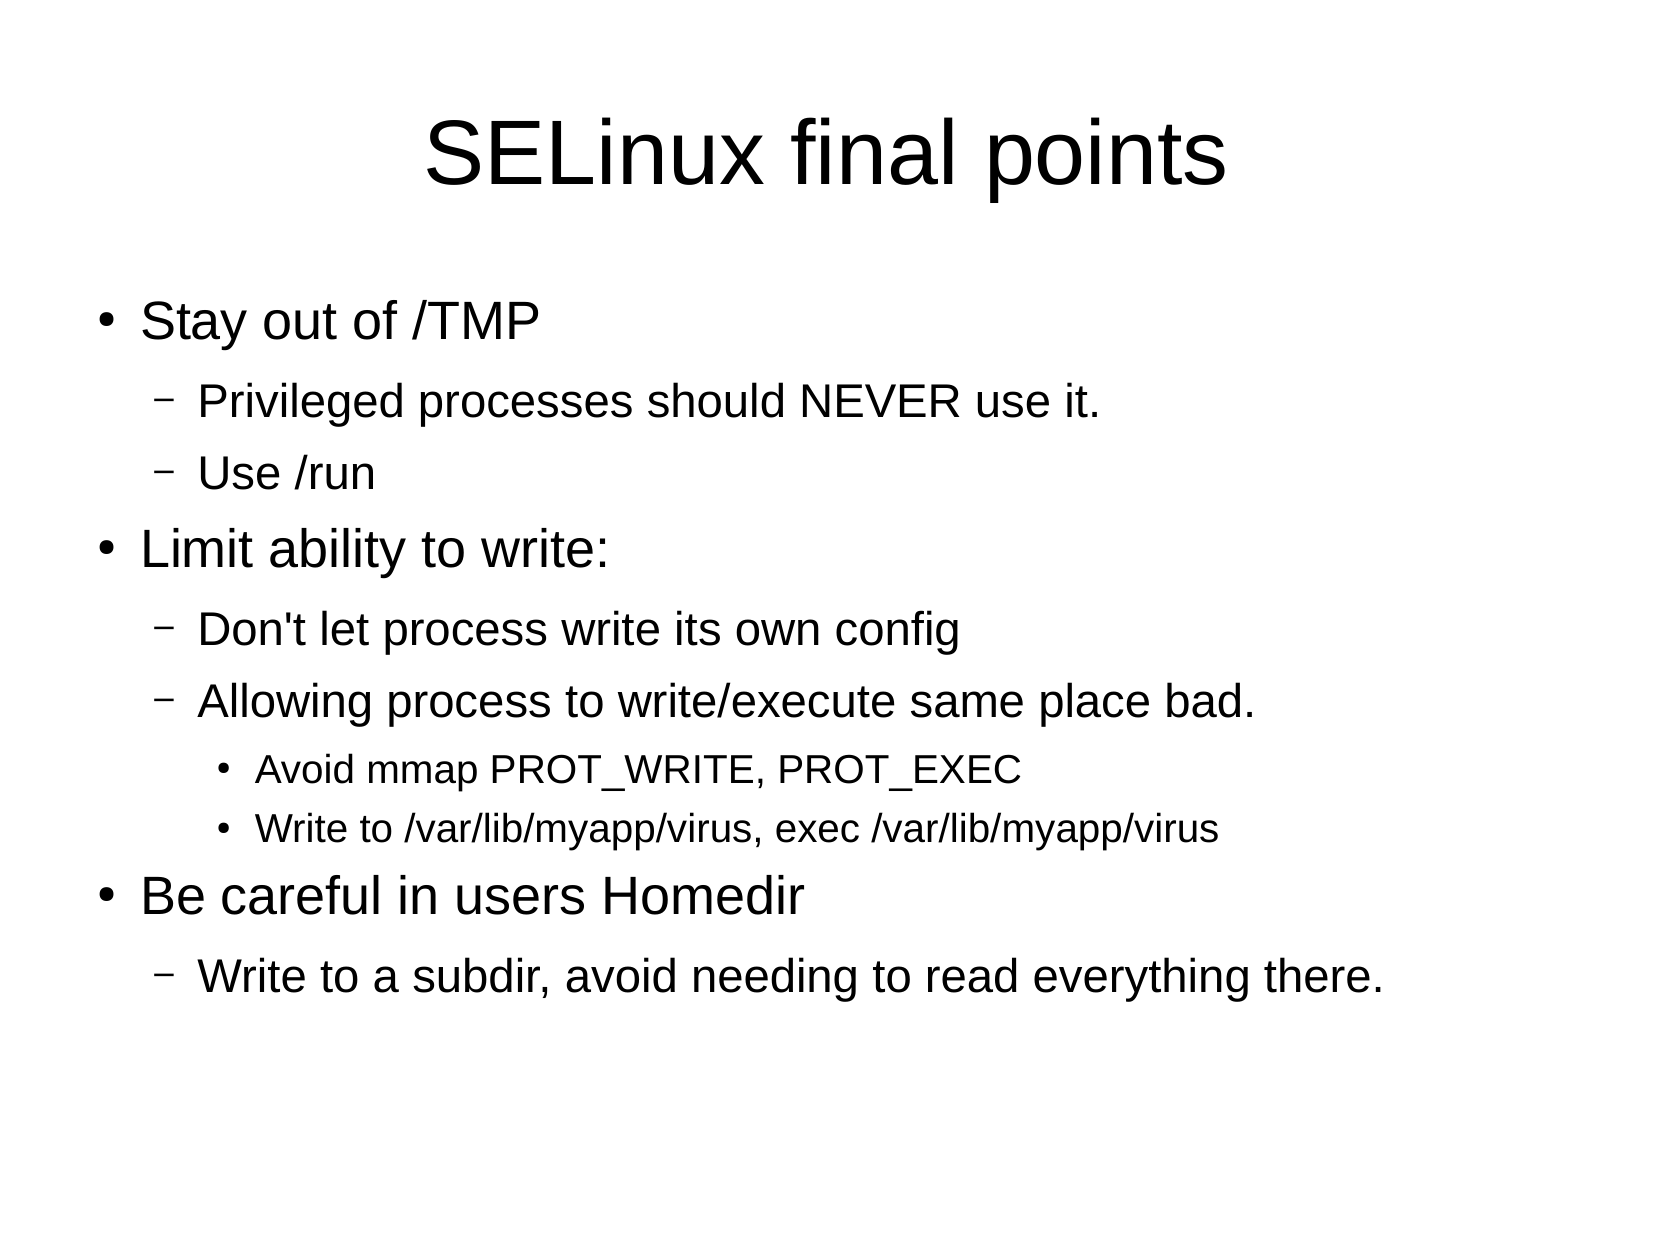

# SELinux final points
Stay out of /TMP
Privileged processes should NEVER use it.
Use /run
Limit ability to write:
Don't let process write its own config
Allowing process to write/execute same place bad.
Avoid mmap PROT_WRITE, PROT_EXEC
Write to /var/lib/myapp/virus, exec /var/lib/myapp/virus
Be careful in users Homedir
Write to a subdir, avoid needing to read everything there.